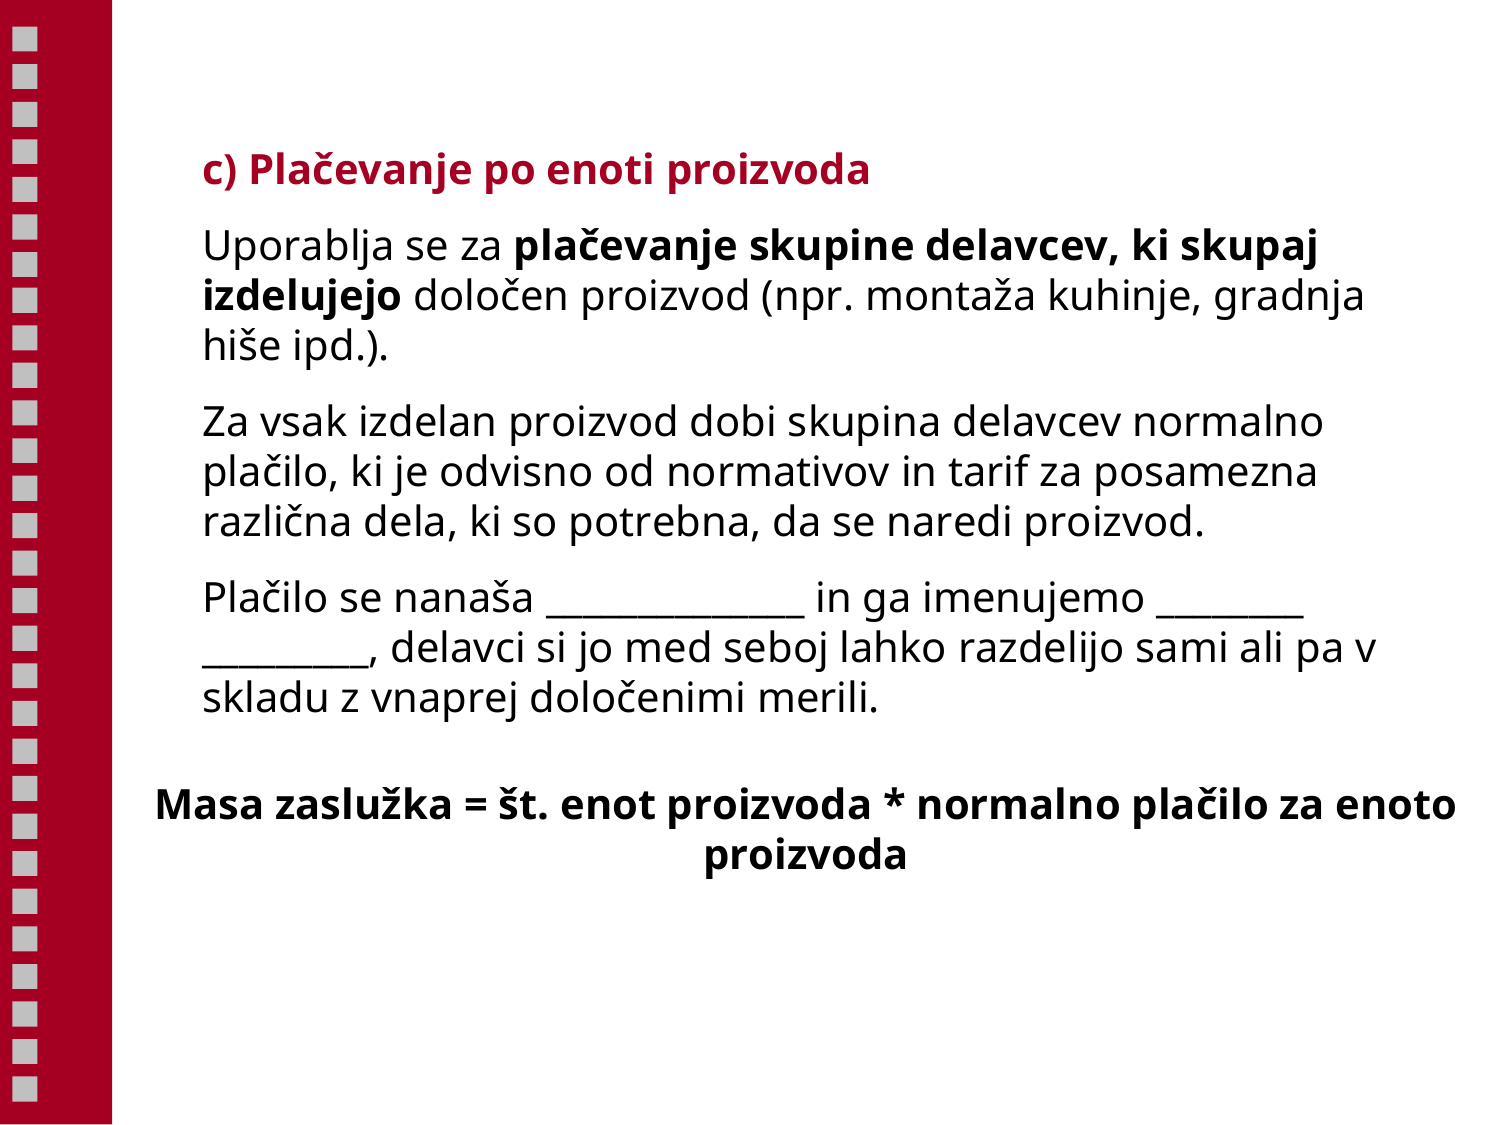

c) Plačevanje po enoti proizvoda
Uporablja se za plačevanje skupine delavcev, ki skupaj izdelujejo določen proizvod (npr. montaža kuhinje, gradnja hiše ipd.).
Za vsak izdelan proizvod dobi skupina delavcev normalno plačilo, ki je odvisno od normativov in tarif za posamezna različna dela, ki so potrebna, da se naredi proizvod.
Plačilo se nanaša ______________ in ga imenujemo ________ _________, delavci si jo med seboj lahko razdelijo sami ali pa v skladu z vnaprej določenimi merili.
Masa zaslužka = št. enot proizvoda * normalno plačilo za enoto proizvoda